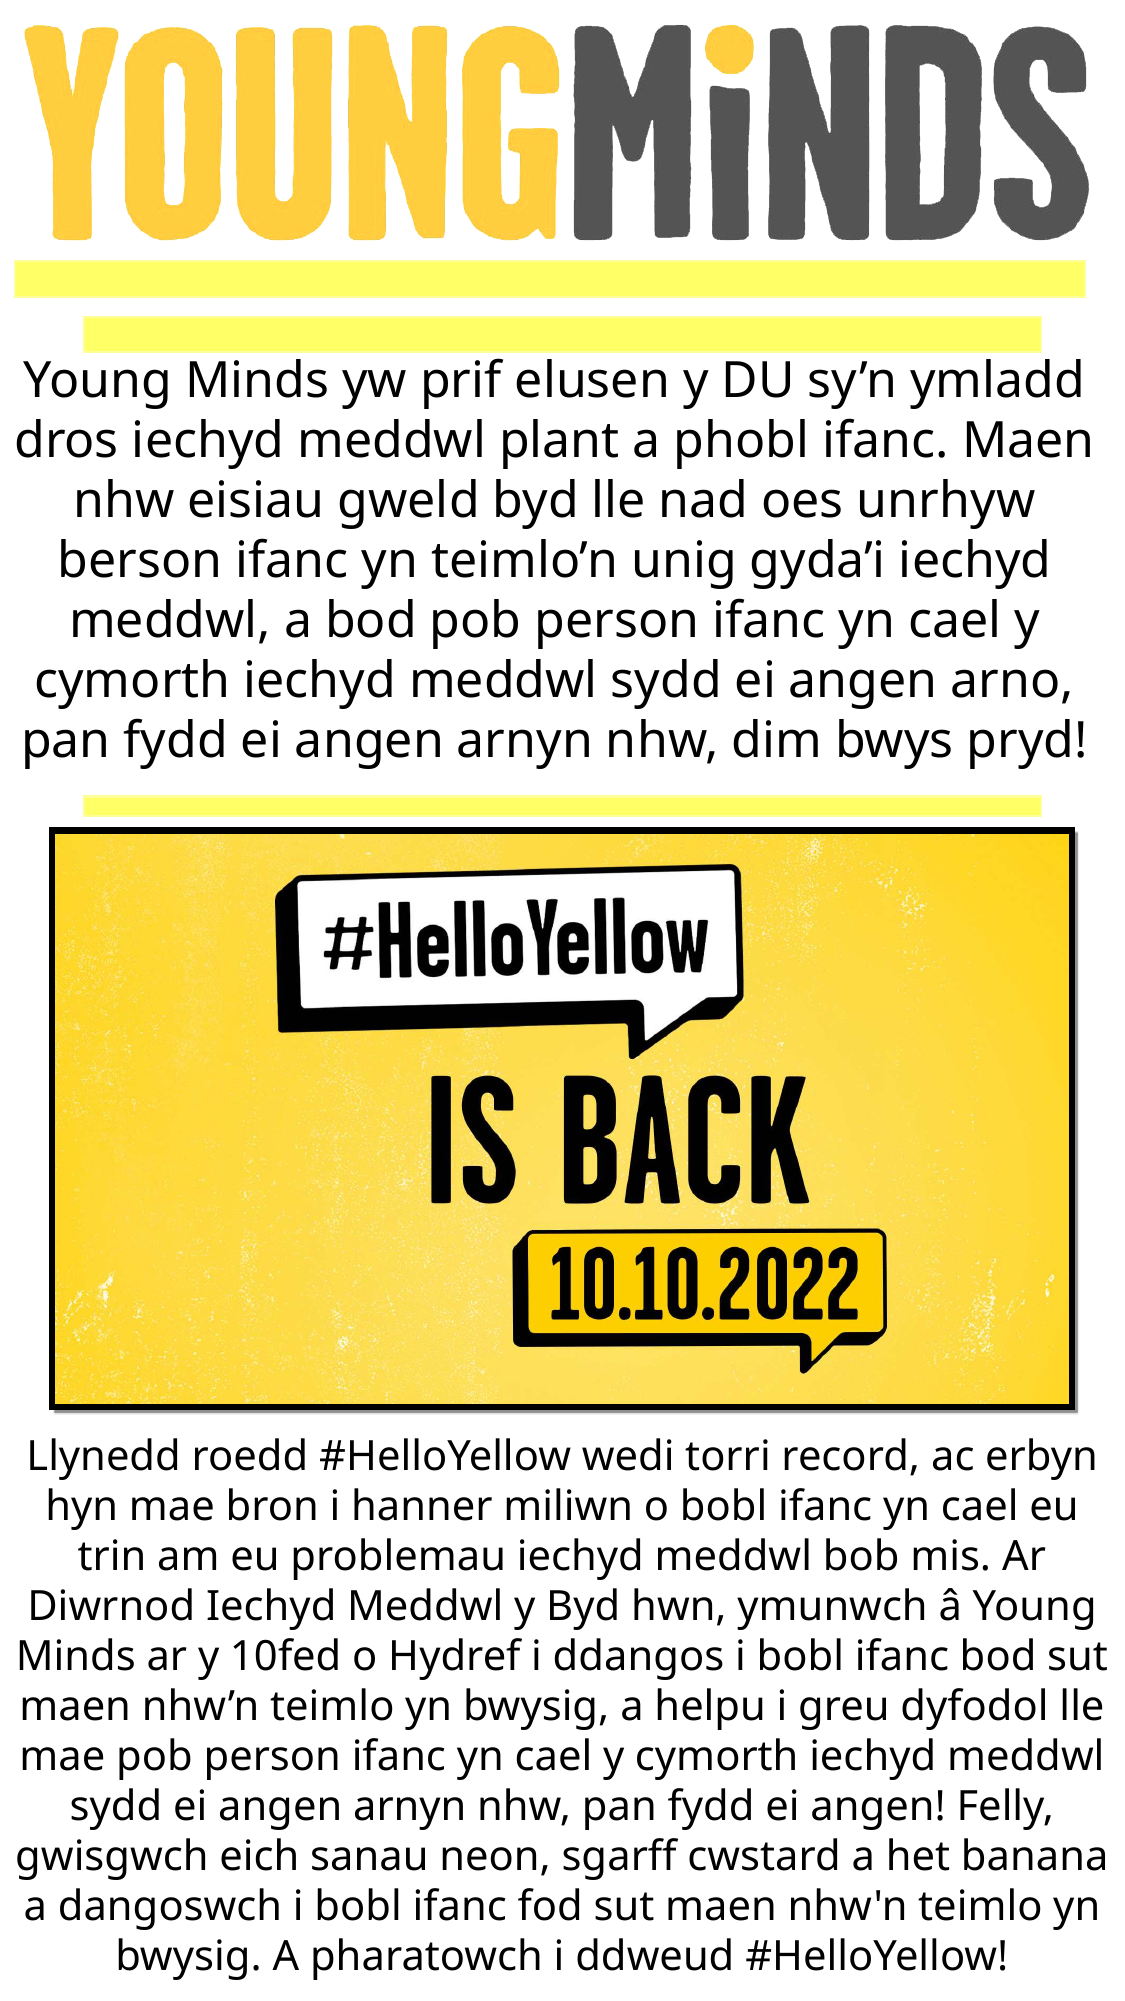

Young Minds yw prif elusen y DU sy’n ymladd dros iechyd meddwl plant a phobl ifanc. Maen nhw eisiau gweld byd lle nad oes unrhyw berson ifanc yn teimlo’n unig gyda’i iechyd meddwl, a bod pob person ifanc yn cael y cymorth iechyd meddwl sydd ei angen arno, pan fydd ei angen arnyn nhw, dim bwys pryd!
Llynedd roedd #HelloYellow wedi torri record, ac erbyn hyn mae bron i hanner miliwn o bobl ifanc yn cael eu trin am eu problemau iechyd meddwl bob mis. Ar Diwrnod Iechyd Meddwl y Byd hwn, ymunwch â Young Minds ar y 10fed o Hydref i ddangos i bobl ifanc bod sut maen nhw’n teimlo yn bwysig, a helpu i greu dyfodol lle mae pob person ifanc yn cael y cymorth iechyd meddwl sydd ei angen arnyn nhw, pan fydd ei angen! Felly, gwisgwch eich sanau neon, sgarff cwstard a het banana a dangoswch i bobl ifanc fod sut maen nhw'n teimlo yn bwysig. A pharatowch i ddweud #HelloYellow!